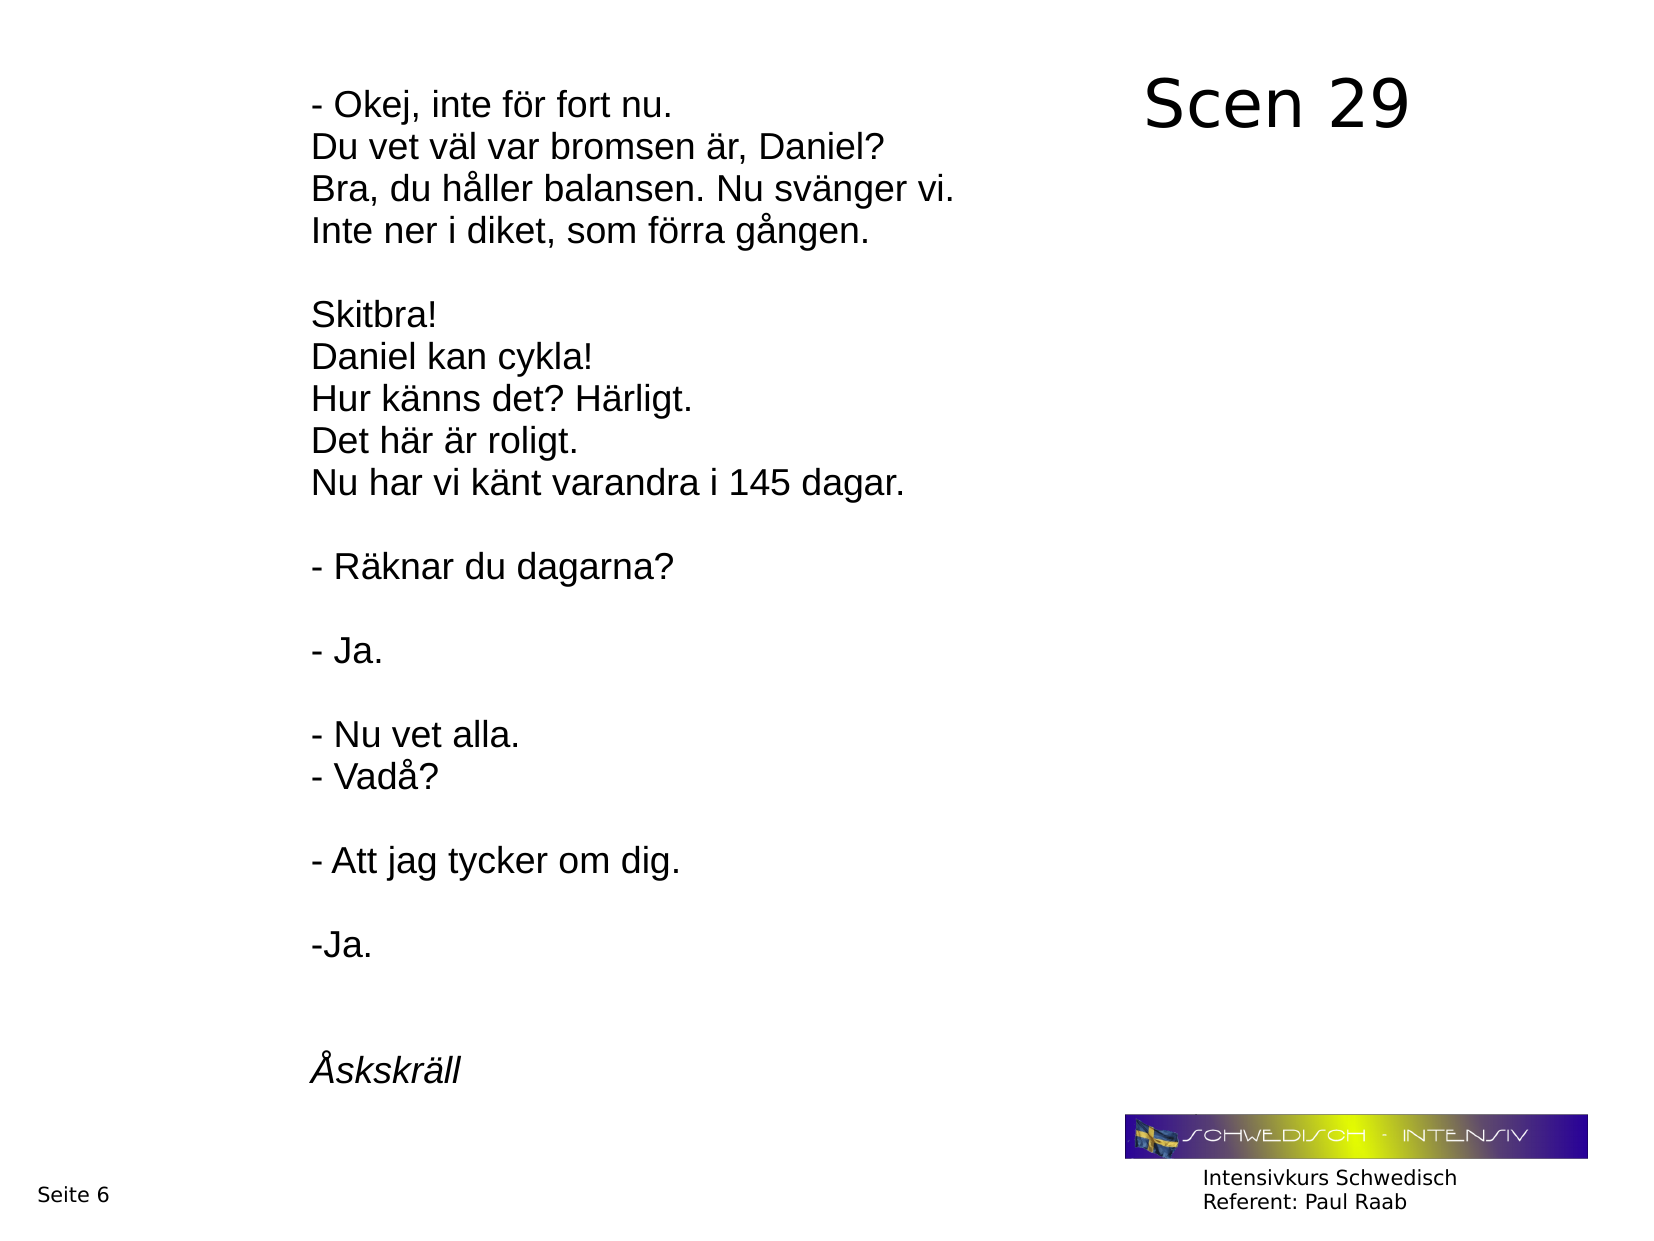

Scen 29
- Okej, inte för fort nu.
Du vet väl var bromsen är, Daniel?
Bra, du håller balansen. Nu svänger vi.
Inte ner i diket, som förra gången.
Skitbra!
Daniel kan cykla!
Hur känns det? Härligt.
Det här är roligt.
Nu har vi känt varandra i 145 dagar.
- Räknar du dagarna?
- Ja.
- Nu vet alla.
- Vadå?
- Att jag tycker om dig.
-Ja.
Åskskräll